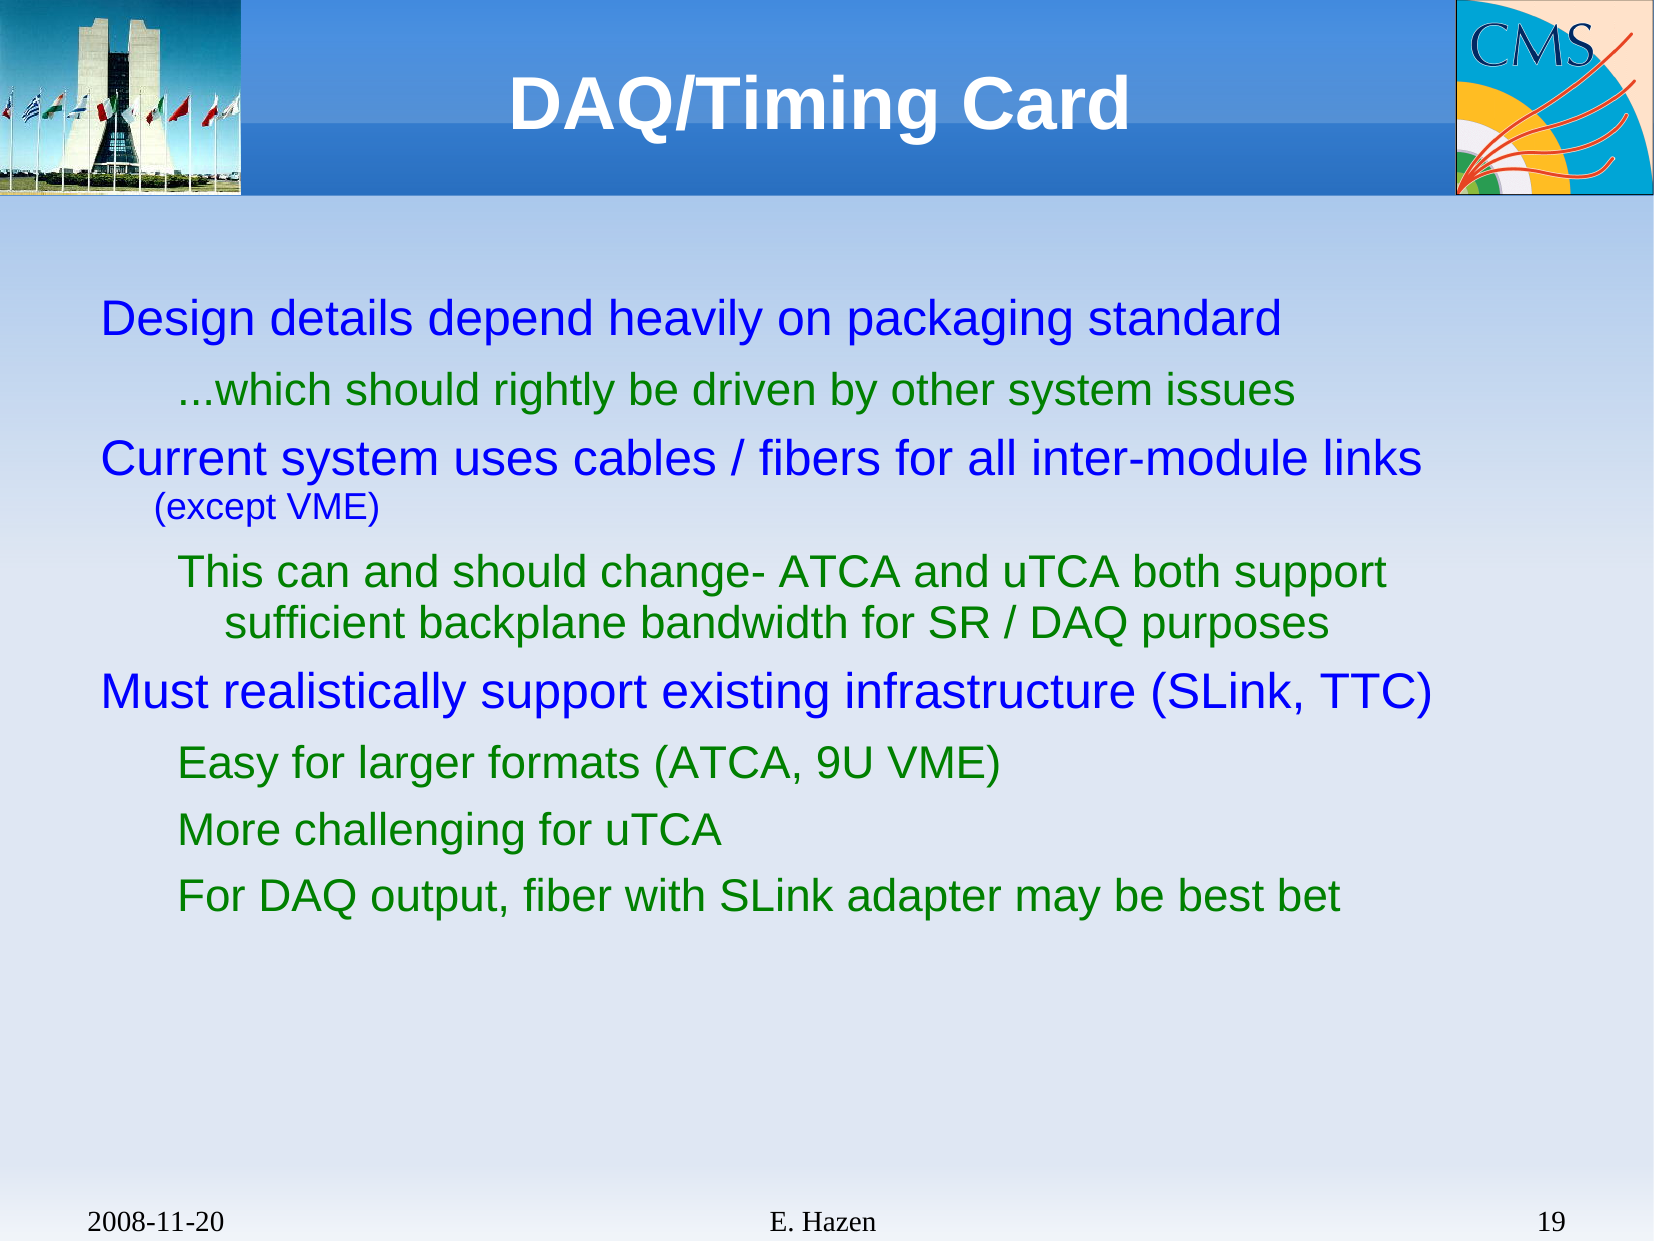

# DAQ/Timing Card
Design details depend heavily on packaging standard
...which should rightly be driven by other system issues
Current system uses cables / fibers for all inter-module links
(except VME)
This can and should change- ATCA and uTCA both support sufficient backplane bandwidth for SR / DAQ purposes
Must realistically support existing infrastructure (SLink, TTC)
Easy for larger formats (ATCA, 9U VME)
More challenging for uTCA
For DAQ output, fiber with SLink adapter may be best bet
2008-11-20
E. Hazen
19